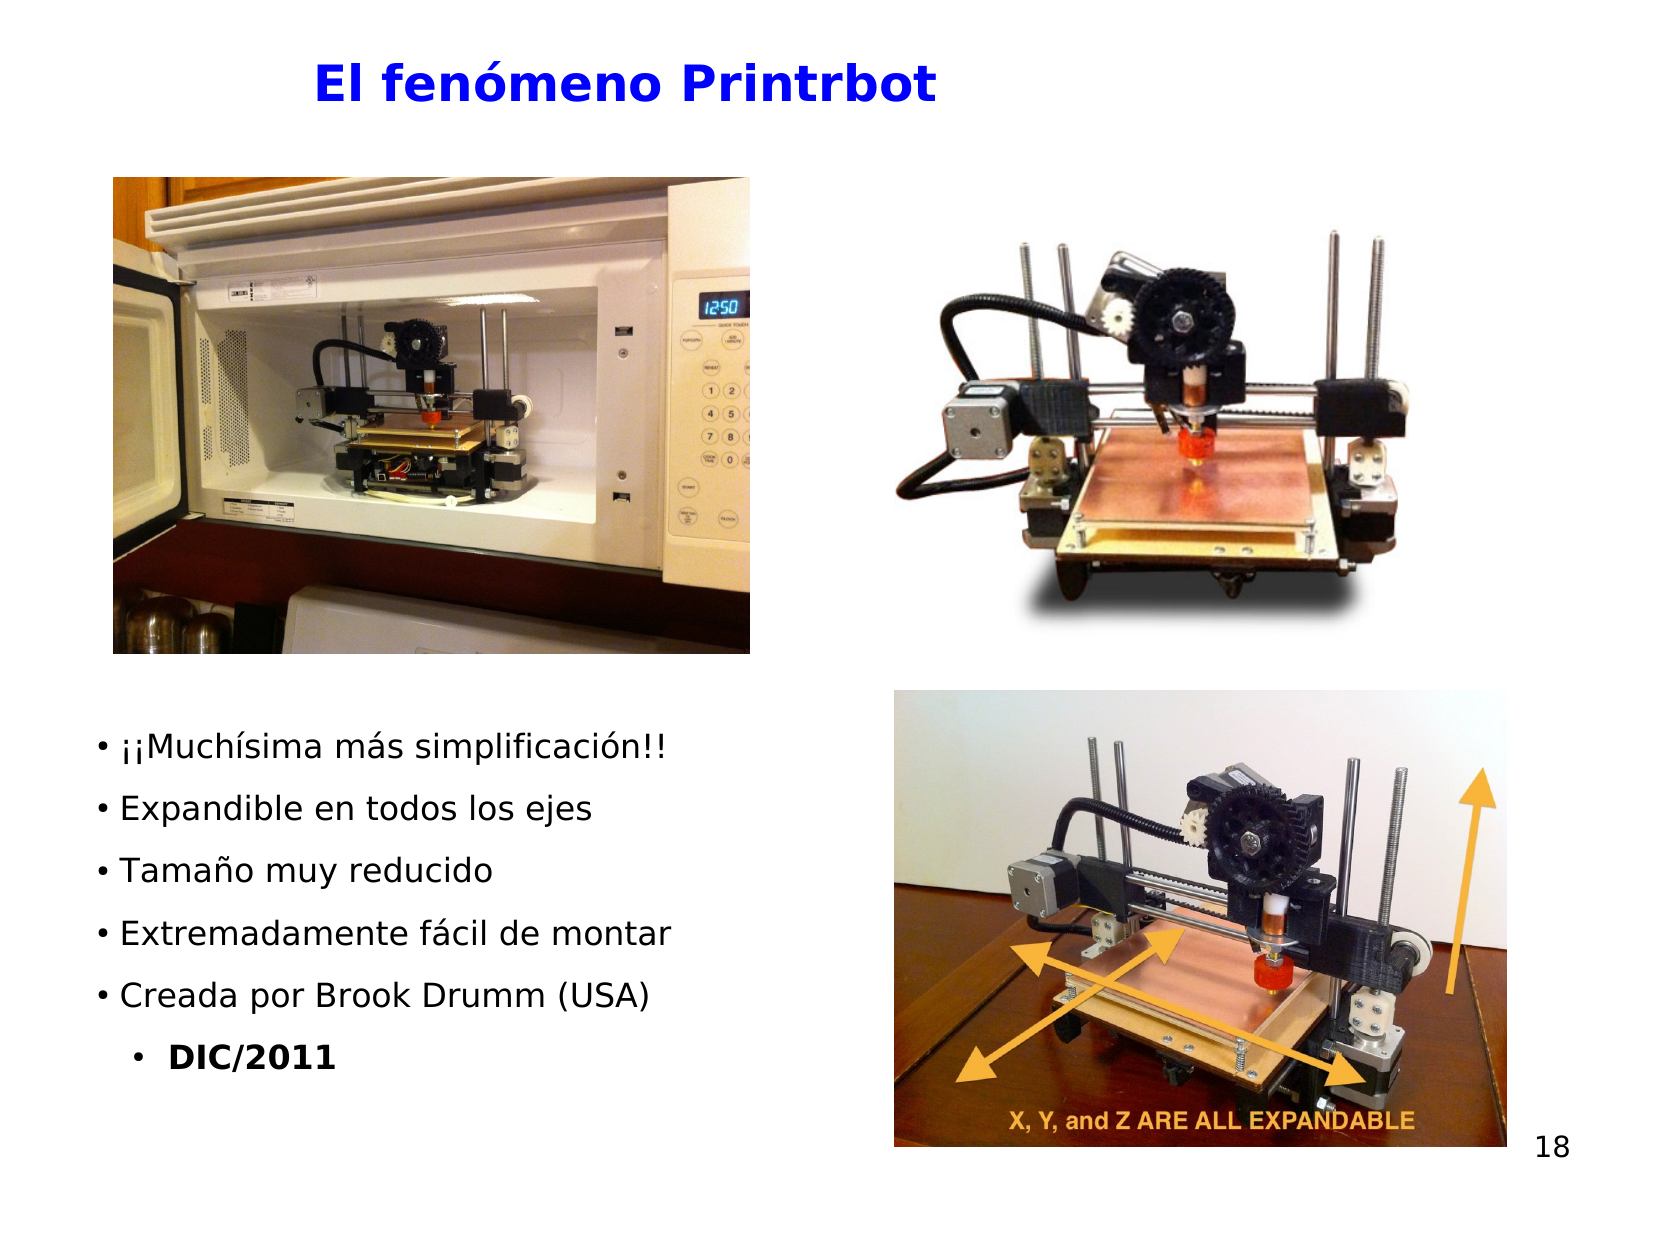

El fenómeno Printrbot
 ¡¡Muchísima más simplificación!!
 Expandible en todos los ejes
 Tamaño muy reducido
 Extremadamente fácil de montar
 Creada por Brook Drumm (USA)
DIC/2011
18